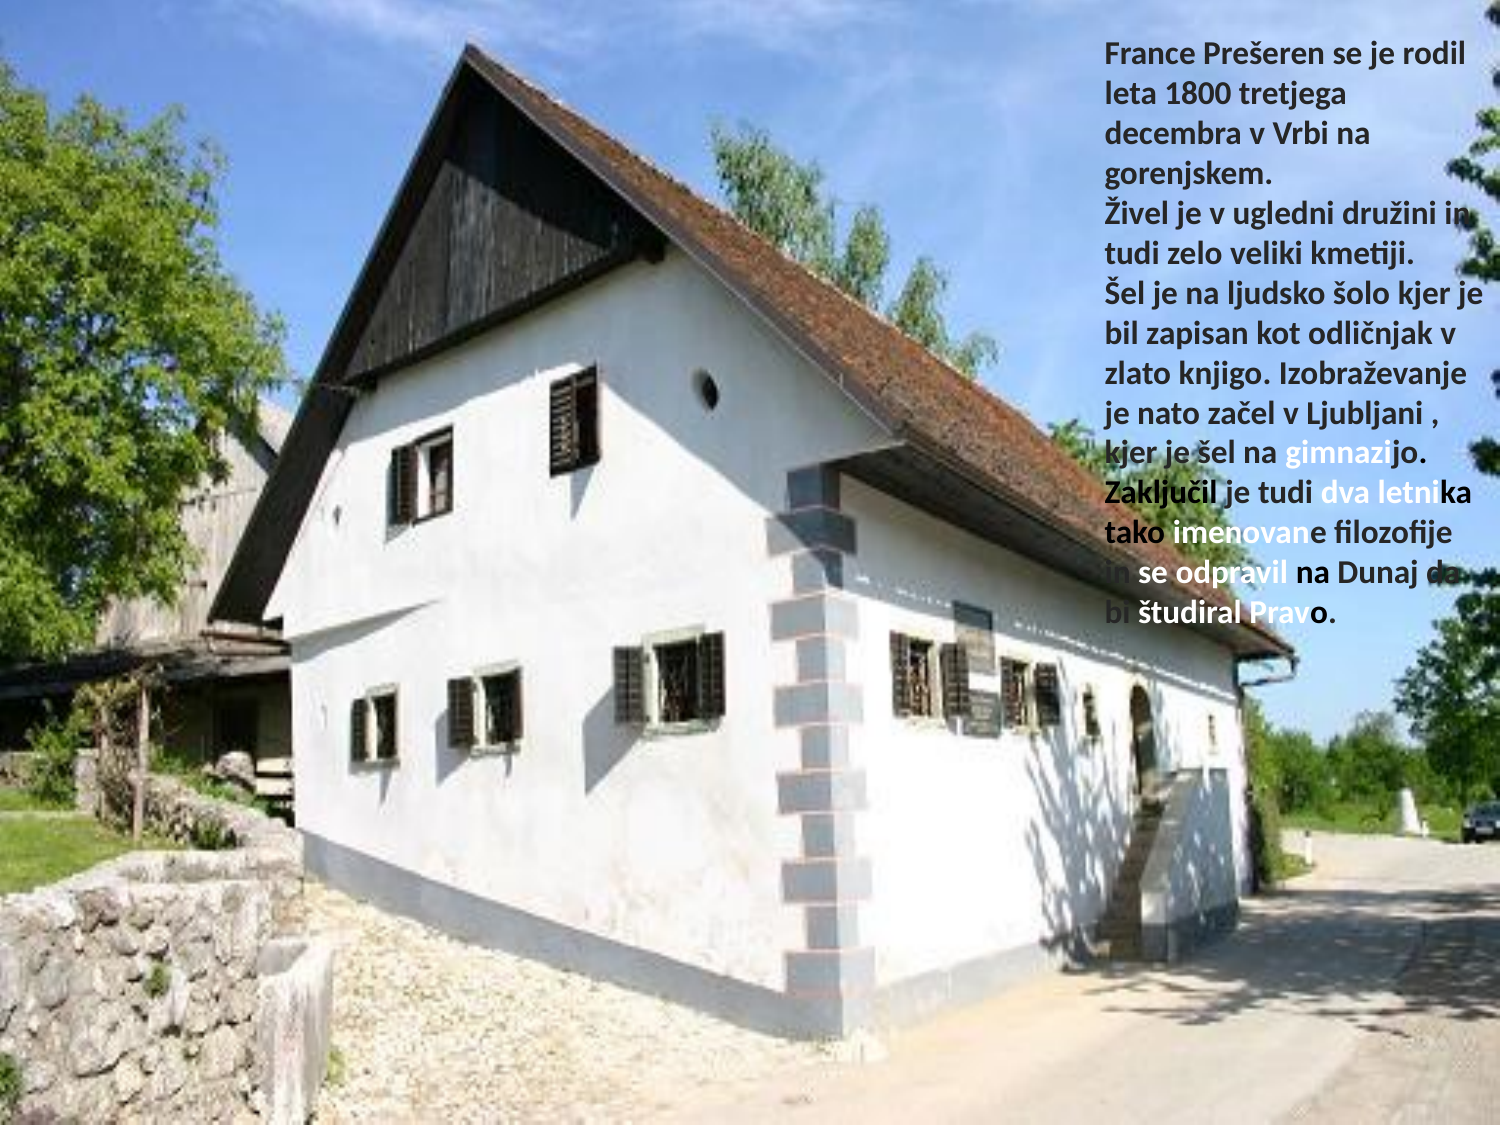

France Prešeren se je rodil leta 1800 tretjega decembra v Vrbi na gorenjskem.
Živel je v ugledni družini in tudi zelo veliki kmetiji.
Šel je na ljudsko šolo kjer je bil zapisan kot odličnjak v zlato knjigo. Izobraževanje je nato začel v Ljubljani , kjer je šel na gimnazijo. Zaključil je tudi dva letnika tako imenovane filozofije in se odpravil na Dunaj da bi študiral Pravo.